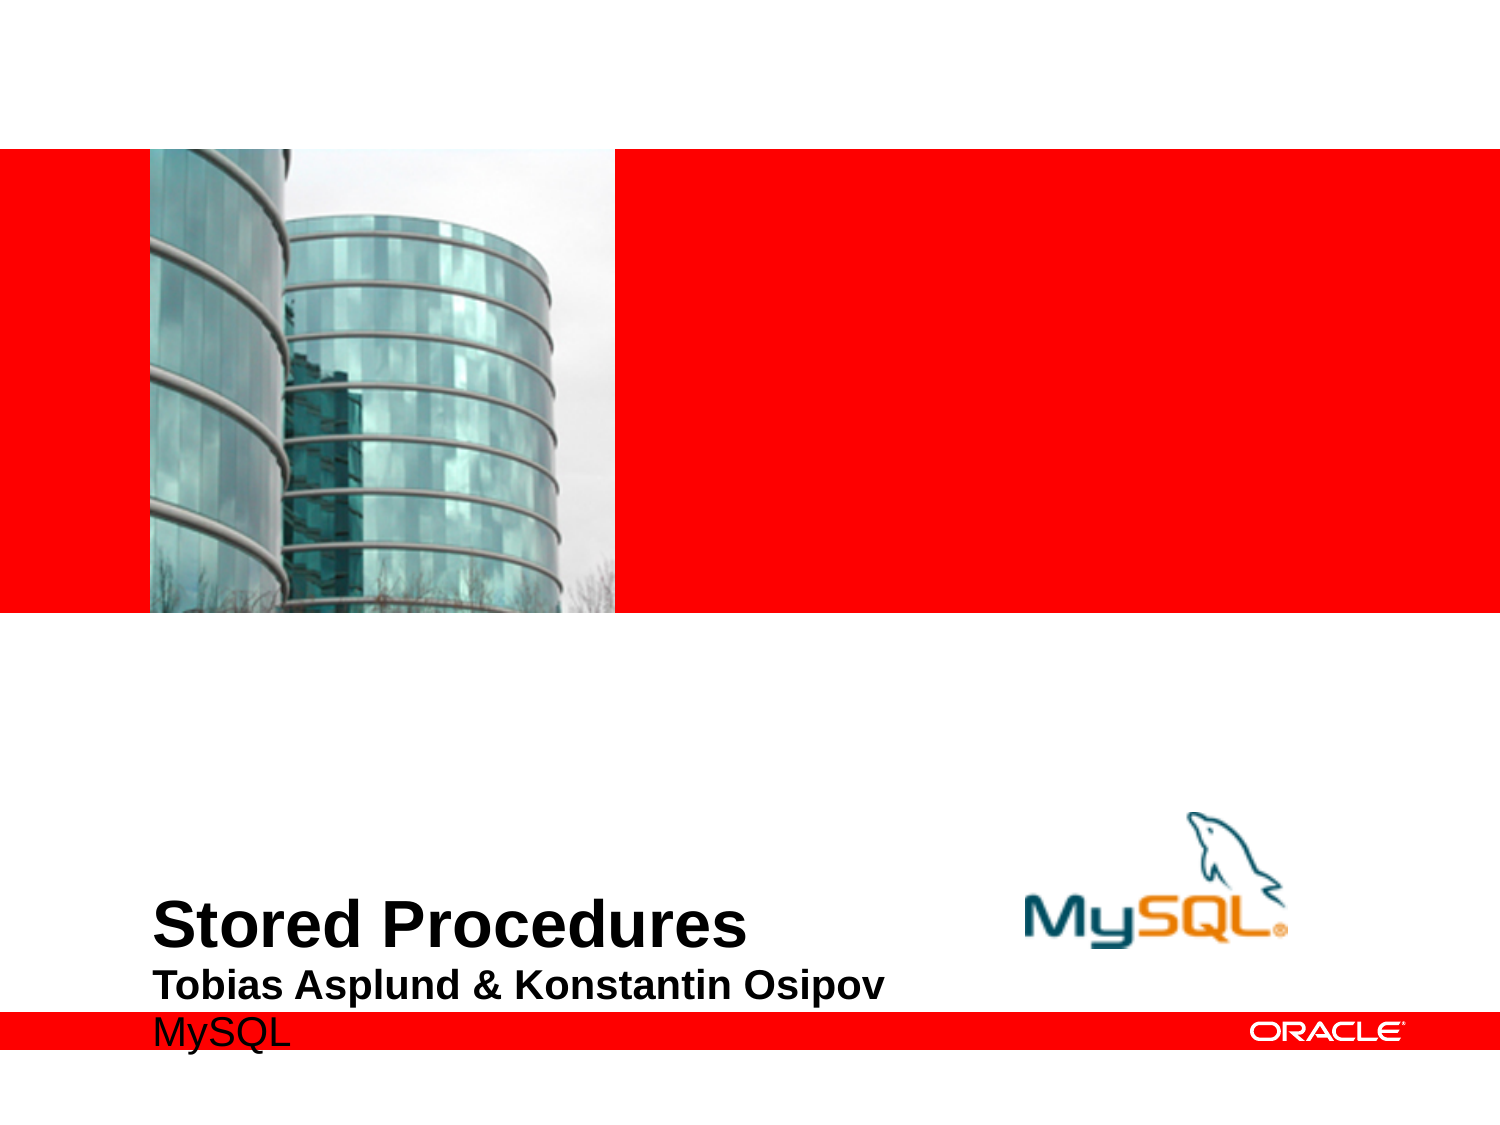

# Stored Procedures Tobias Asplund & Konstantin Osipov MySQL